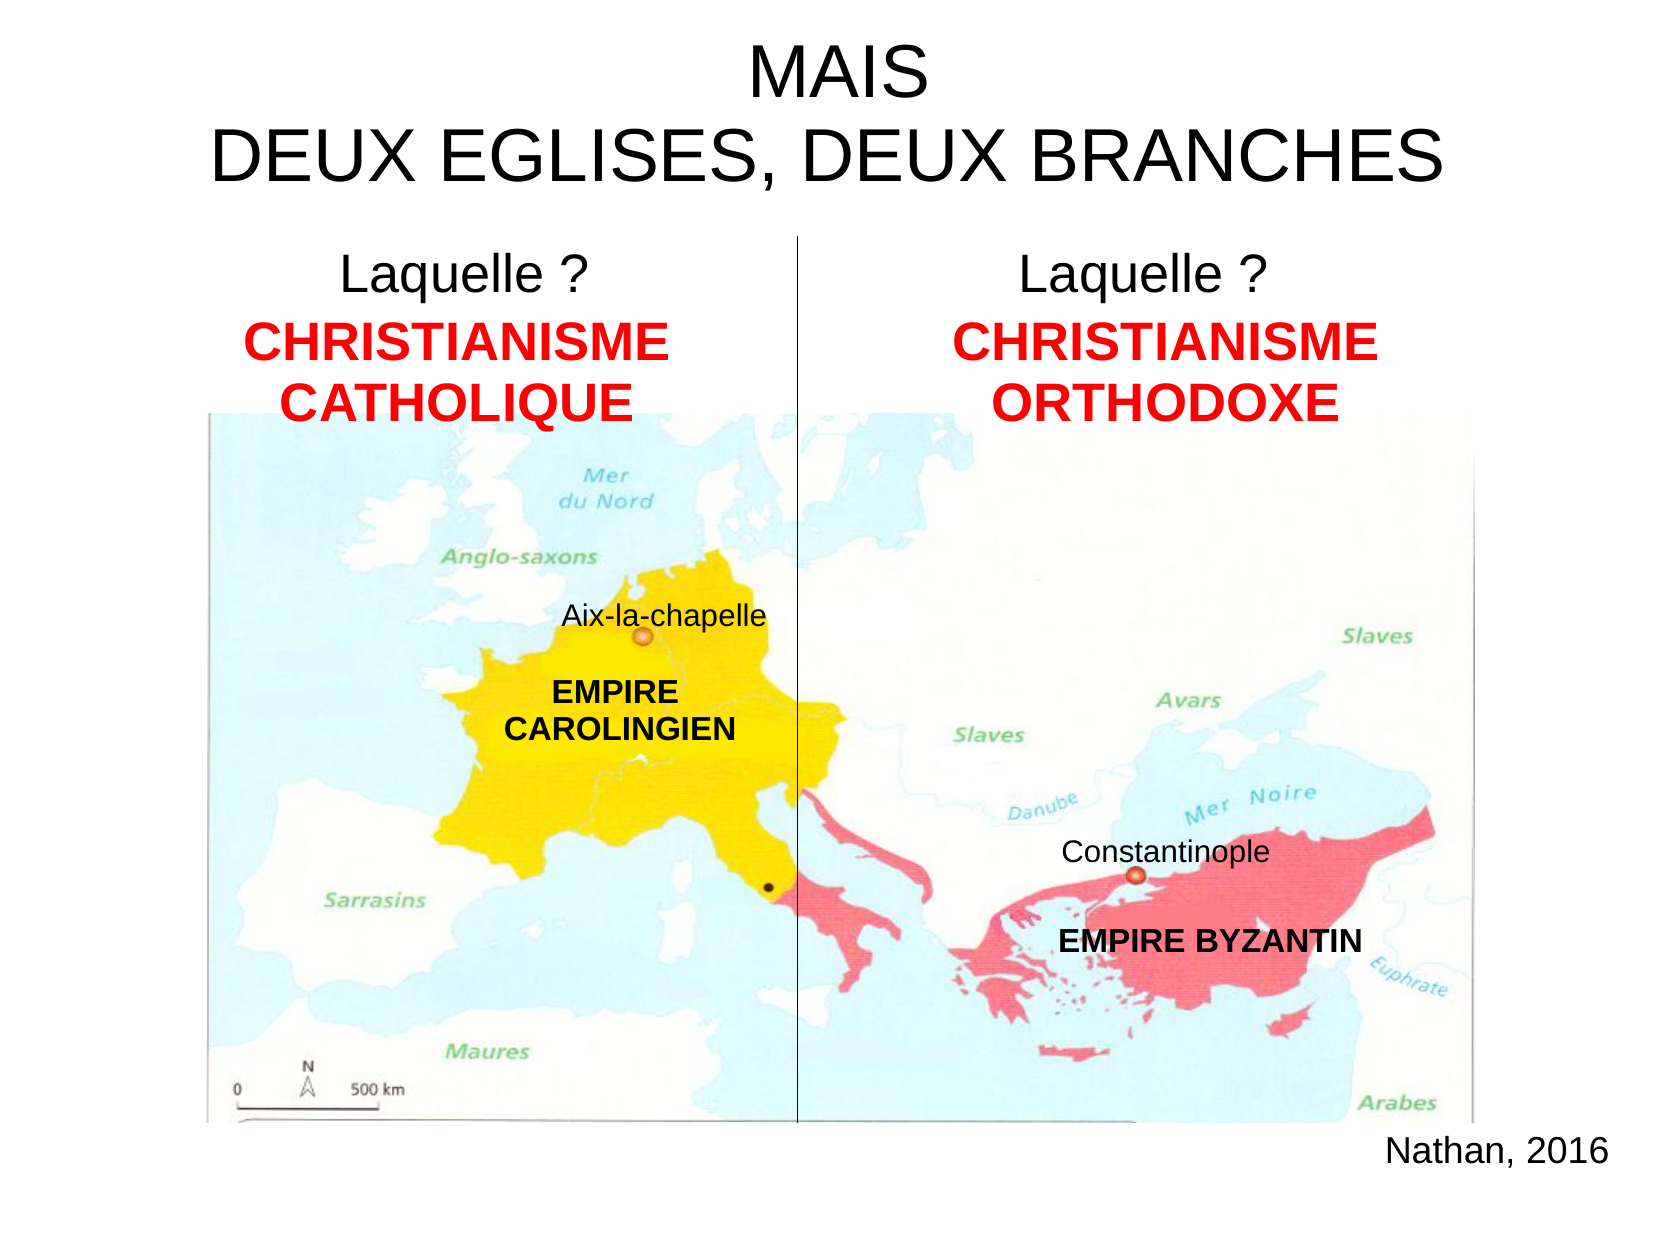

# MAIS DEUX EGLISES, DEUX BRANCHES
Laquelle ?
Laquelle ?
CHRISTIANISME
CATHOLIQUE
CHRISTIANISME
ORTHODOXE
Aix-la-chapelle
EMPIRE
CAROLINGIEN
Constantinople
EMPIRE BYZANTIN
Nathan, 2016